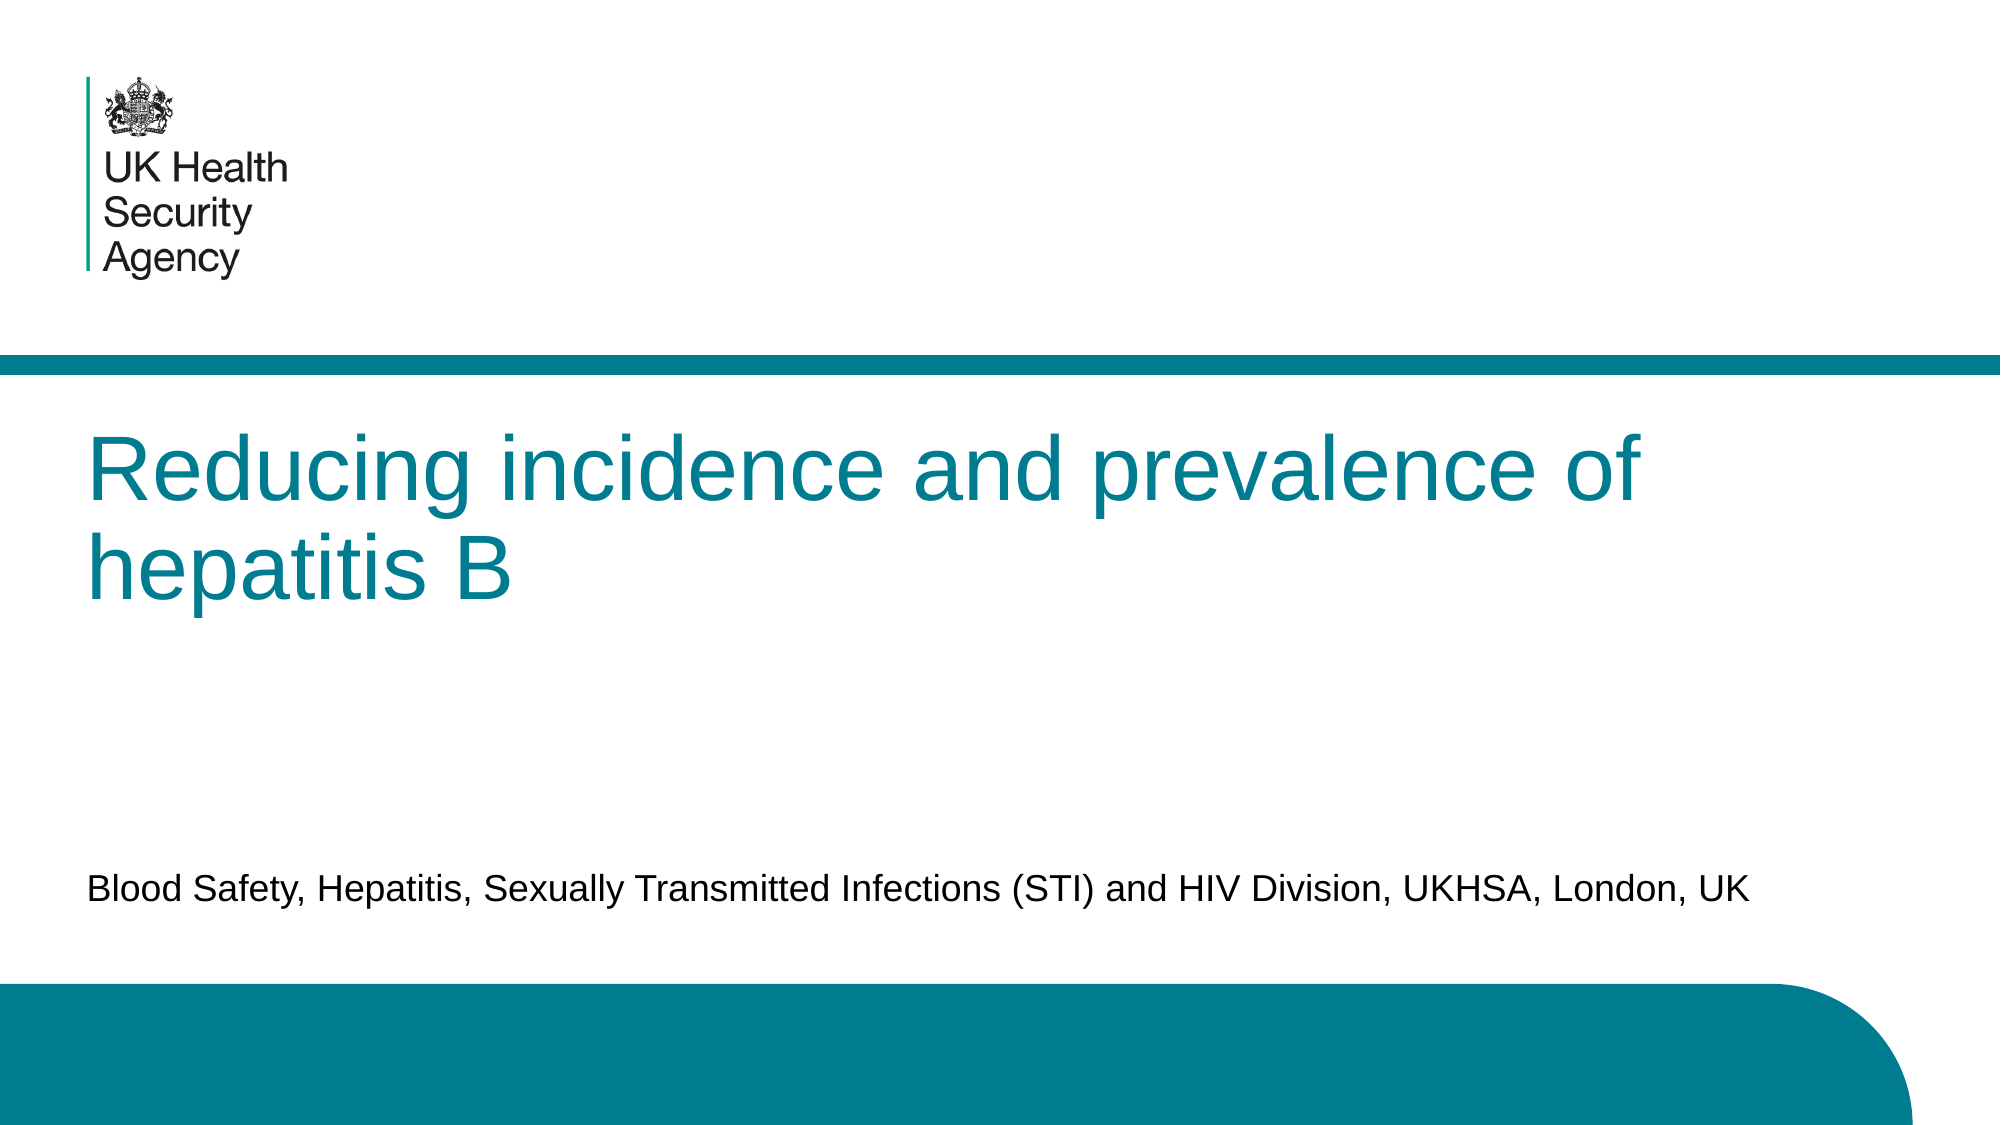

# Reducing incidence and prevalence of hepatitis B
Blood Safety, Hepatitis, Sexually Transmitted Infections (STI) and HIV Division, UKHSA, London, UK